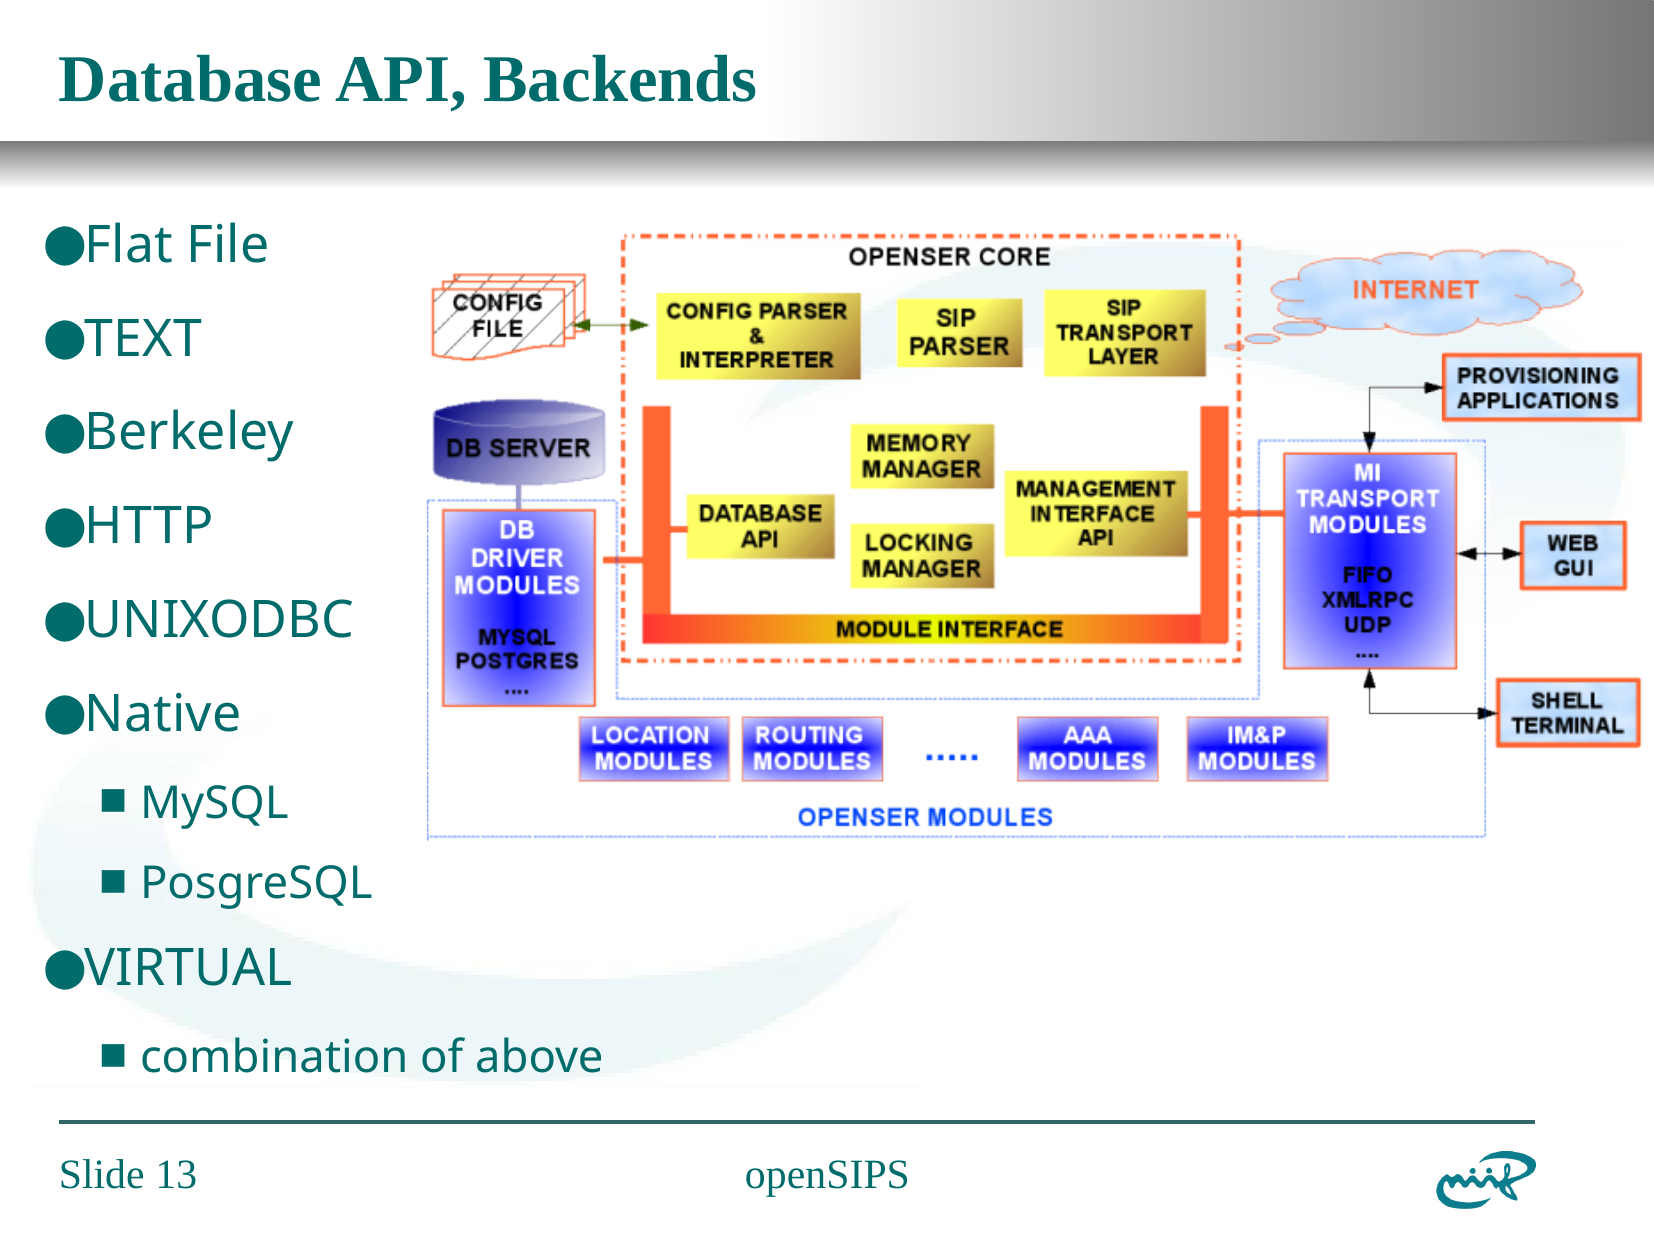

# Database API, Backends
Flat File
TEXT
Berkeley
HTTP
UNIXODBC
Native
MySQL
PosgreSQL
VIRTUAL
combination of above
13
openSIPS